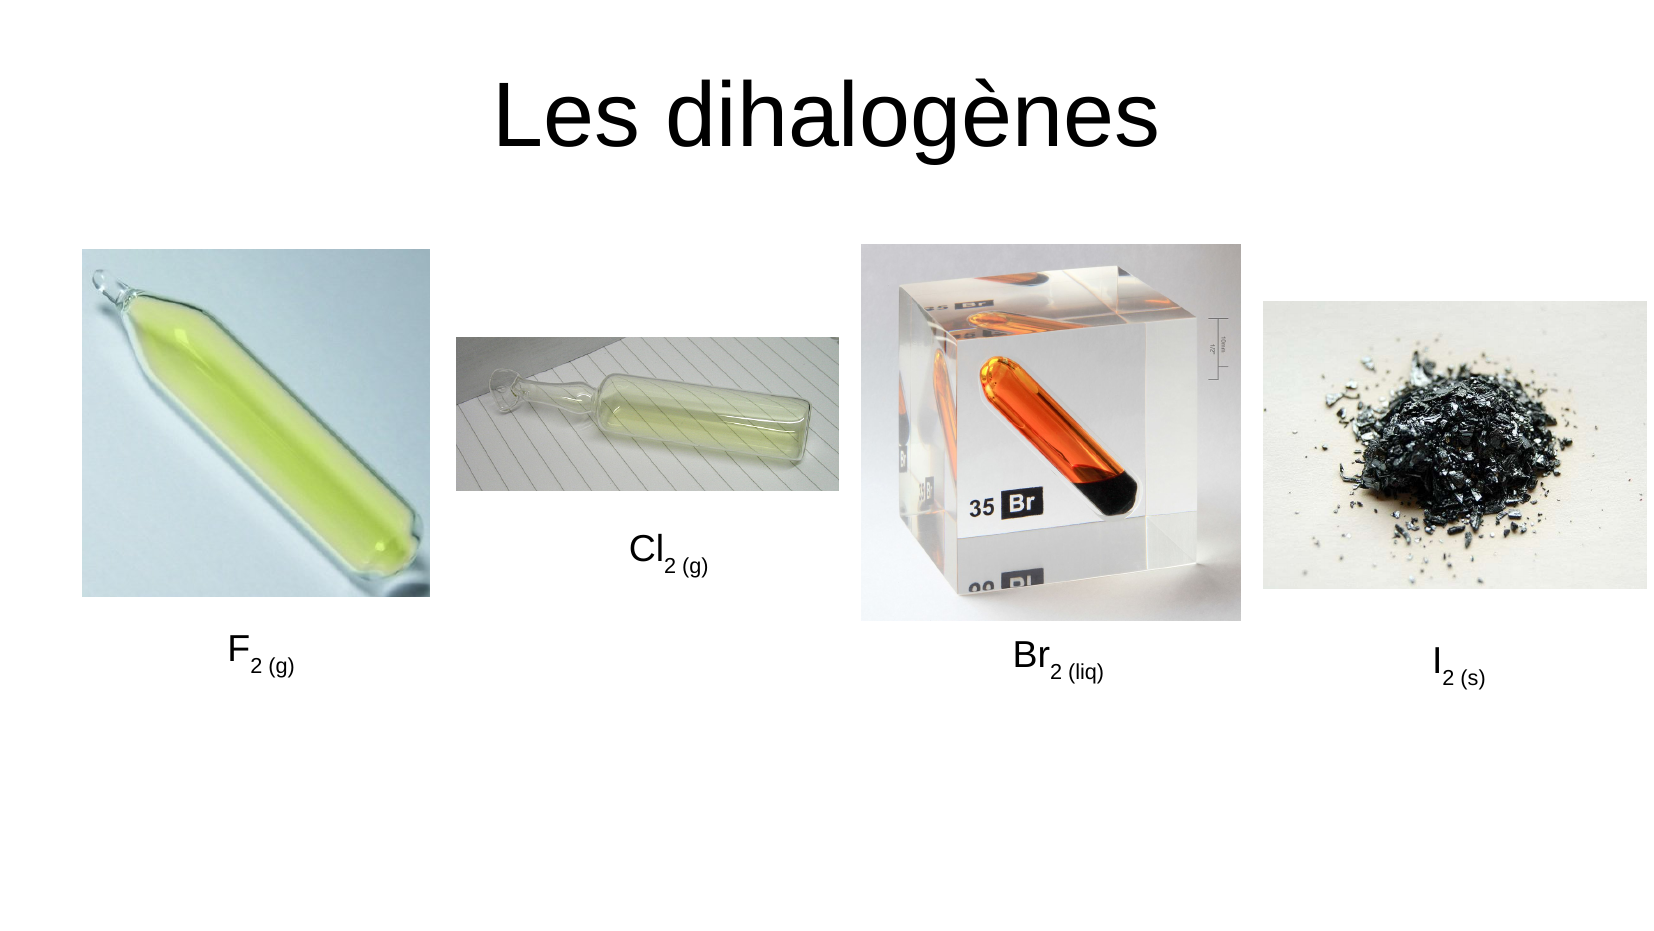

# Les dihalogènes
Cl2 (g)
F2 (g)
Br2 (liq)
I2 (s)